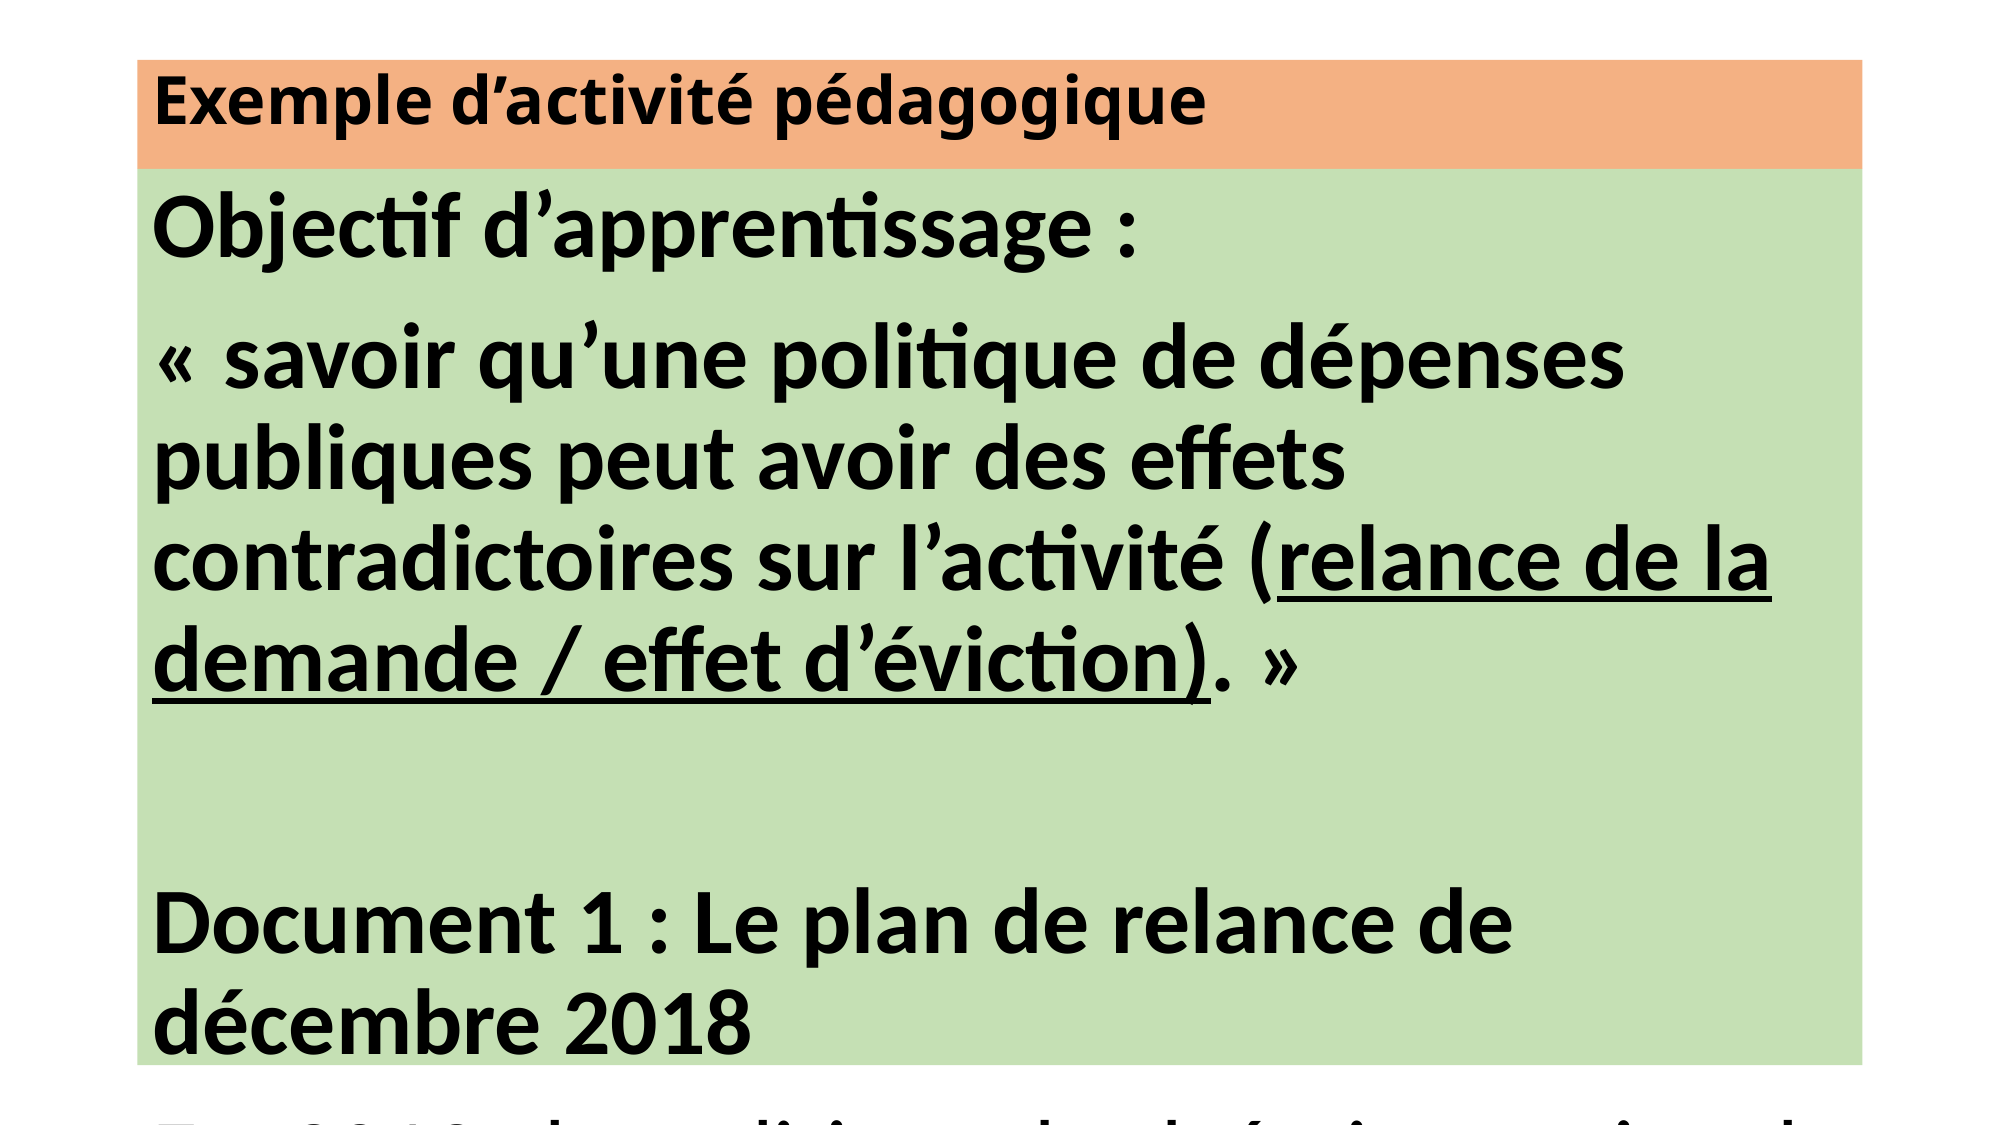

# Exemple d’activité pédagogique
Objectif d’apprentissage :
« savoir qu’une politique de dépenses publiques peut avoir des effets contradictoires sur l’activité (relance de la demande / effet d’éviction). »
Document 1 : Le plan de relance de décembre 2018
En 2019, la politique budgétaire nationale aurait un impact élevé sur la croissance du PIB, de 0,5 point, grâce en particulier aux mesures issues de la crise des « gilets jaunes » qui à elles seules améliorent le taux de croissance du PIB de 0,3 point en 2019. Les mesures budgétaires soutiendraient le pouvoir d'achat des ménages à hauteur de 11,7 milliards d'euros en 2019. Plus de 88 % du montant global, soit 10,3 milliards, provient des décisions prises en décembre. Selon nos calculs, ces mesures représentent un gain moyen de 440 euros par ménage. Les ménages du milieu de la distribution seront particulièrement ciblés. Ils bénéficieront de la baisse de la taxe d'habitation, des cotisations salariées, de la défiscalisation des heures supplémentaires et de la baisse de CSG pour certains retraités. Une partie des ménages modestes verront en moyenne leur niveau de vie soutenu par la forte revalorisation de la prime d'activité, la mise en place du zéro reste à charge et l'augmentation du chèque énergie. Les ménages parmi les 5 % les plus aisés, grands gagnants de la réforme de la fiscalité du capital de 2018, verront également leur revenu soutenu par certaines mesures socio-fiscales de 2019. Au final, trois ménages sur quatre bénéficieraient d’un gain de pouvoir d’achat.
Source : P. Madec, M. Plane et R. Sampognaro, « Budget 2019 : du pouvoir d'achat mais du déficit », OFCE Policy brief n°46, 29 janvier 2019.
Question : Indiquer les effets attendus de quelques-unes des mesures du plan de relance de décembre 2018.